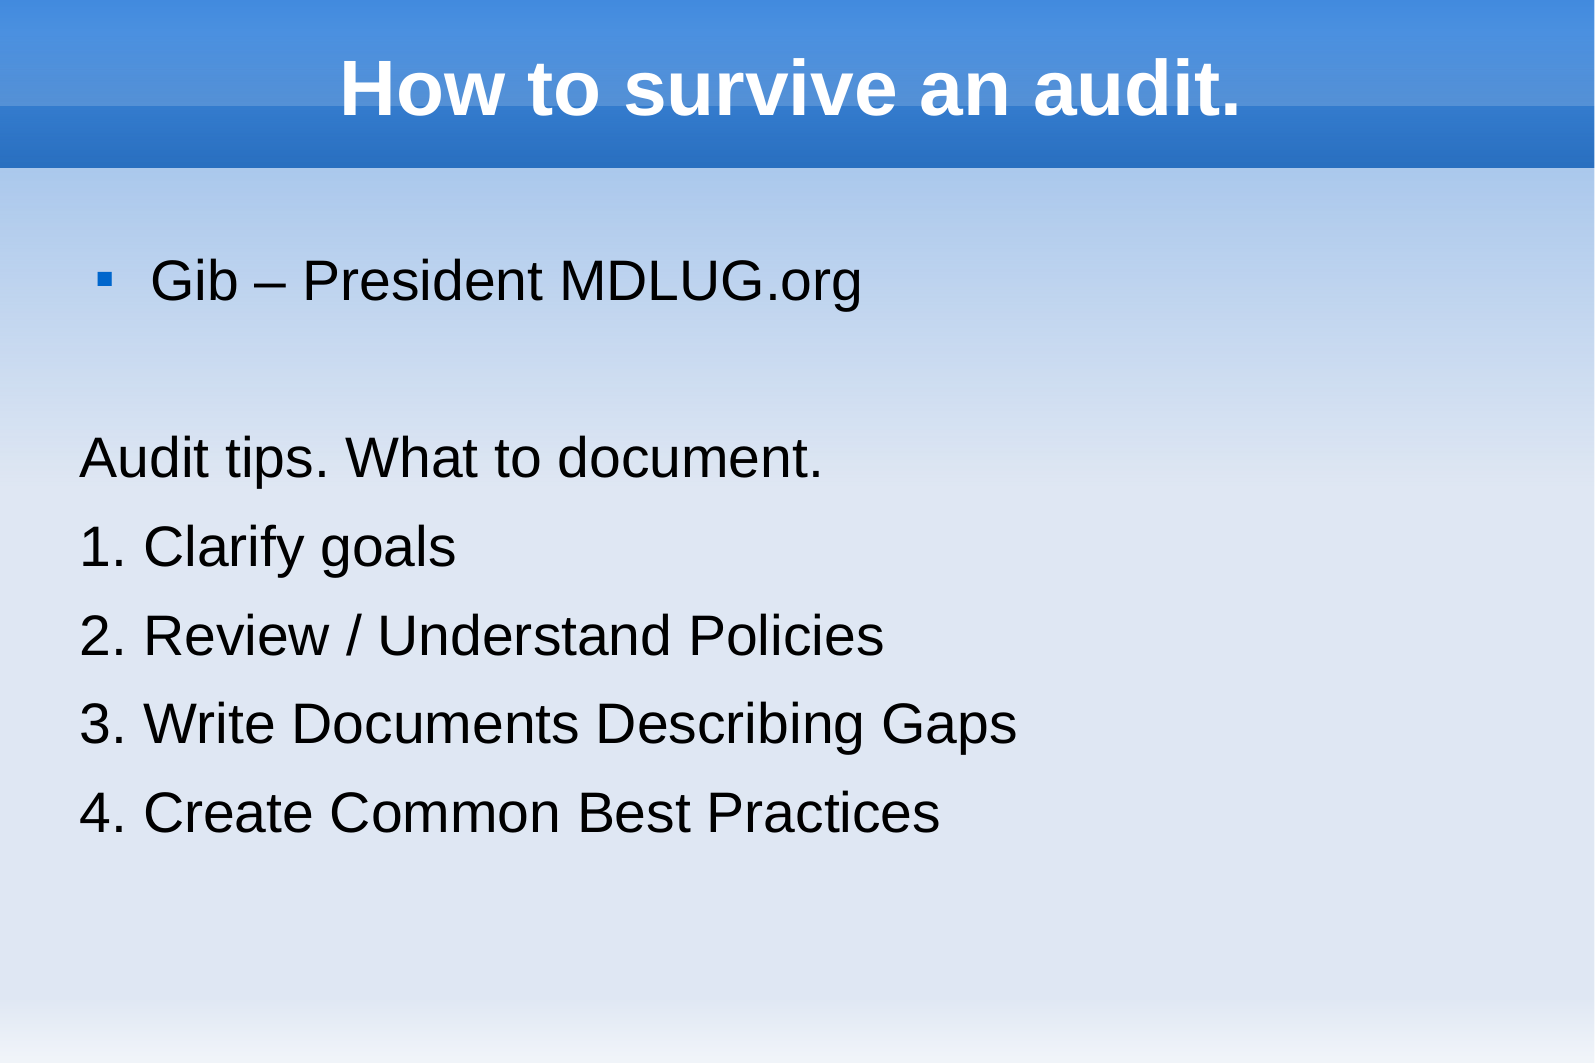

# How to survive an audit.
Gib – President MDLUG.org
Audit tips. What to document.
1. Clarify goals
2. Review / Understand Policies
3. Write Documents Describing Gaps
4. Create Common Best Practices